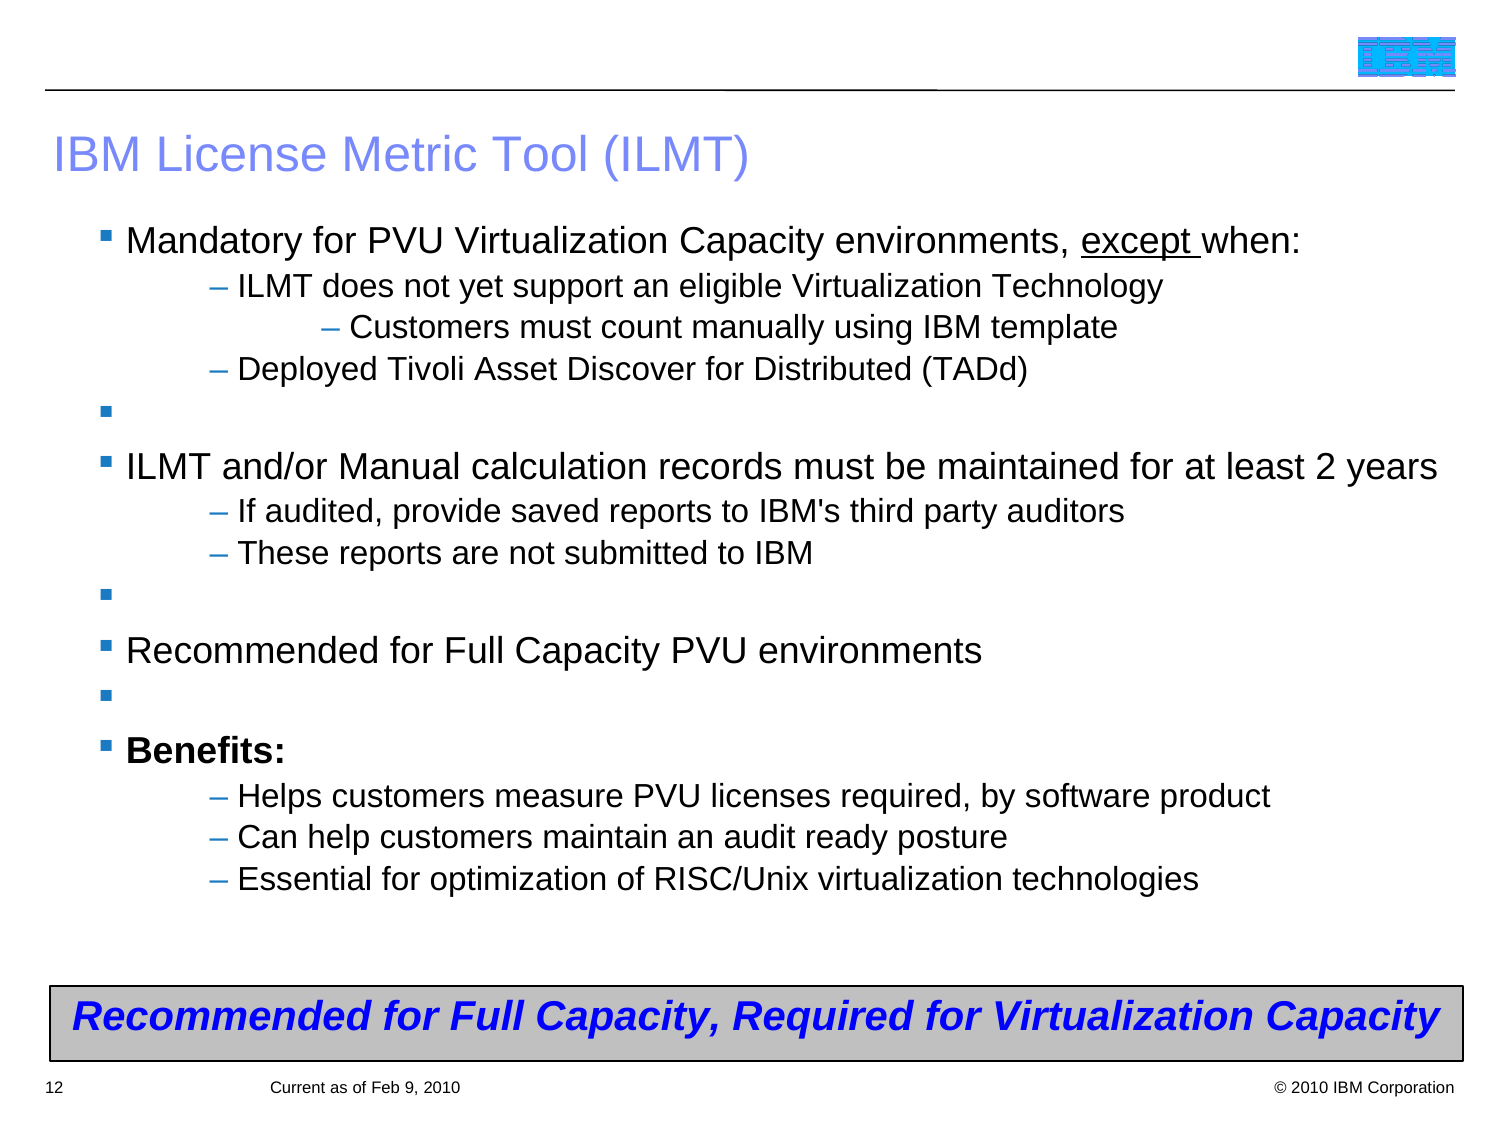

# IBM License Metric Tool (ILMT)
Mandatory for PVU Virtualization Capacity environments, except when:
ILMT does not yet support an eligible Virtualization Technology
Customers must count manually using IBM template
Deployed Tivoli Asset Discover for Distributed (TADd)
ILMT and/or Manual calculation records must be maintained for at least 2 years
If audited, provide saved reports to IBM's third party auditors
These reports are not submitted to IBM
Recommended for Full Capacity PVU environments
Benefits:
Helps customers measure PVU licenses required, by software product
Can help customers maintain an audit ready posture
Essential for optimization of RISC/Unix virtualization technologies
Recommended for Full Capacity, Required for Virtualization Capacity
12
Current as of Feb 9, 2010